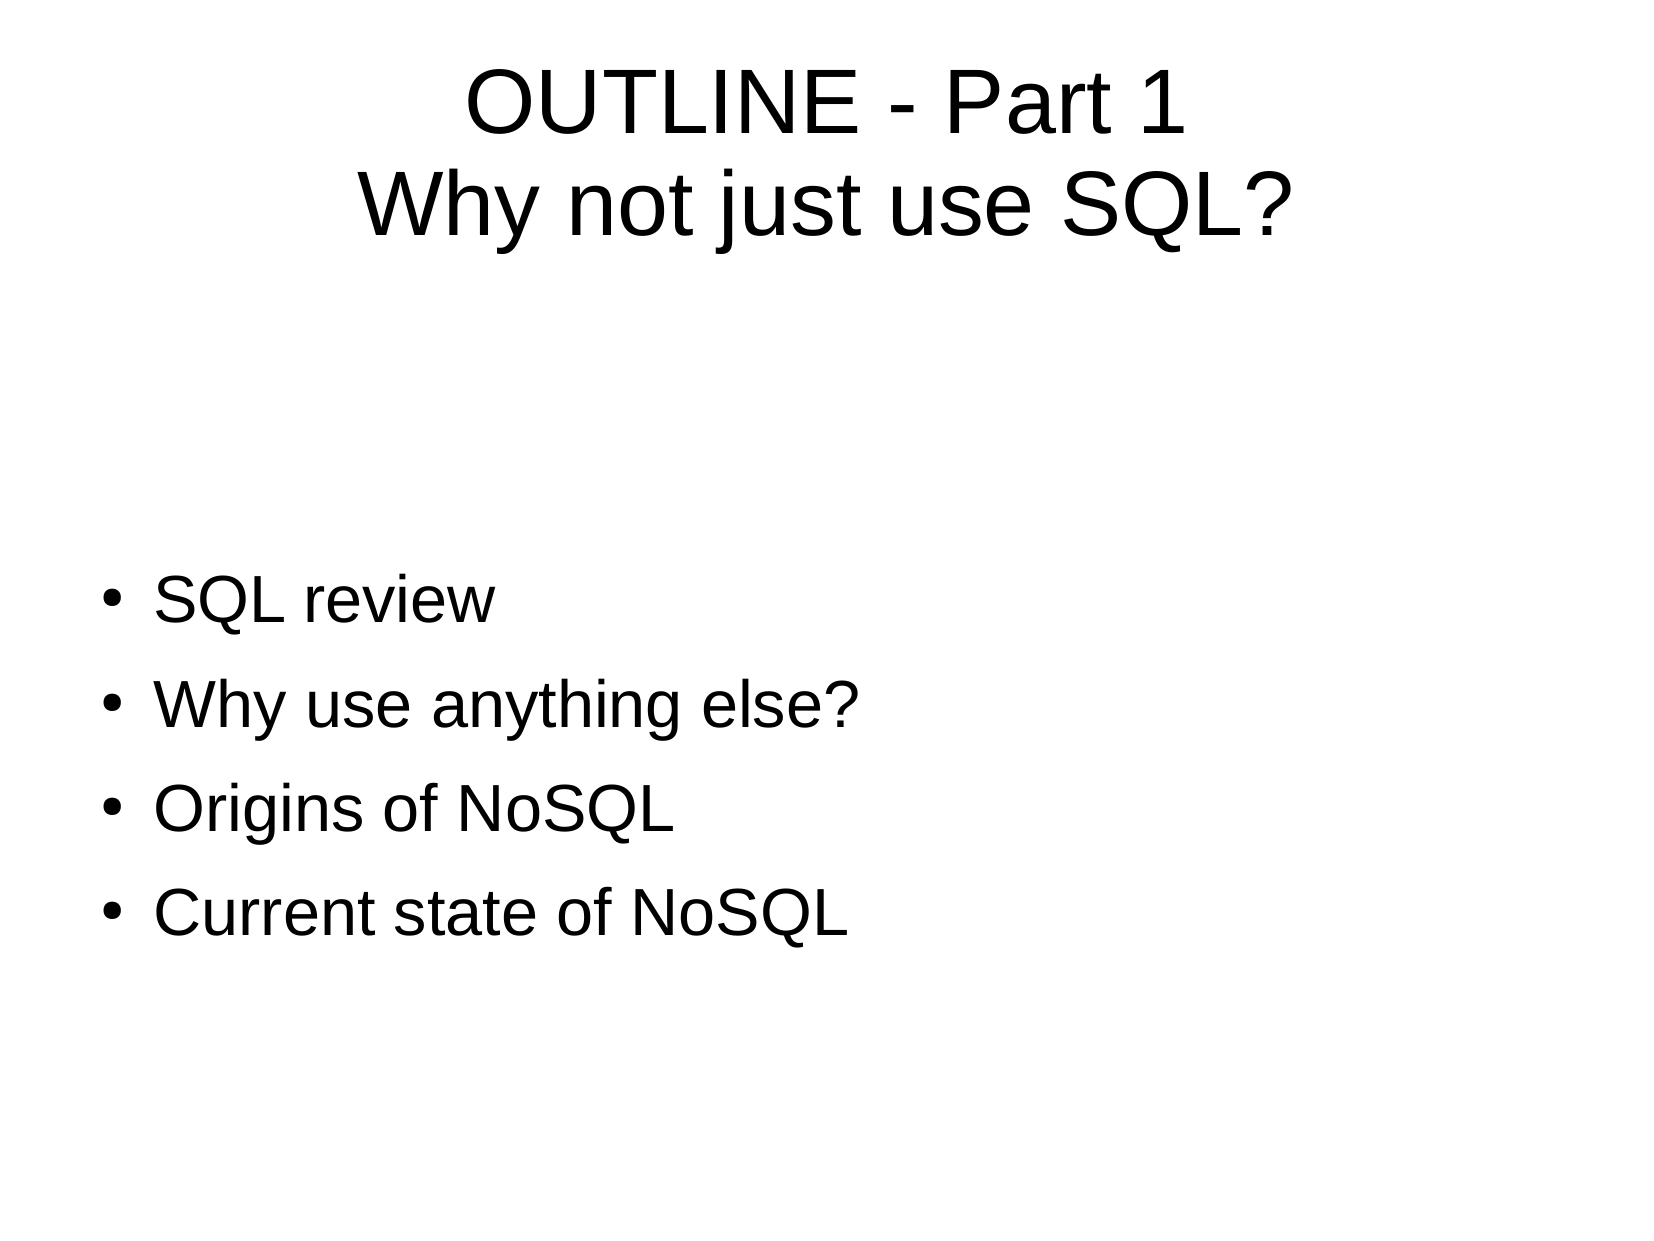

# OUTLINE - Part 1 Why not just use SQL?
SQL review
Why use anything else?
Origins of NoSQL
Current state of NoSQL